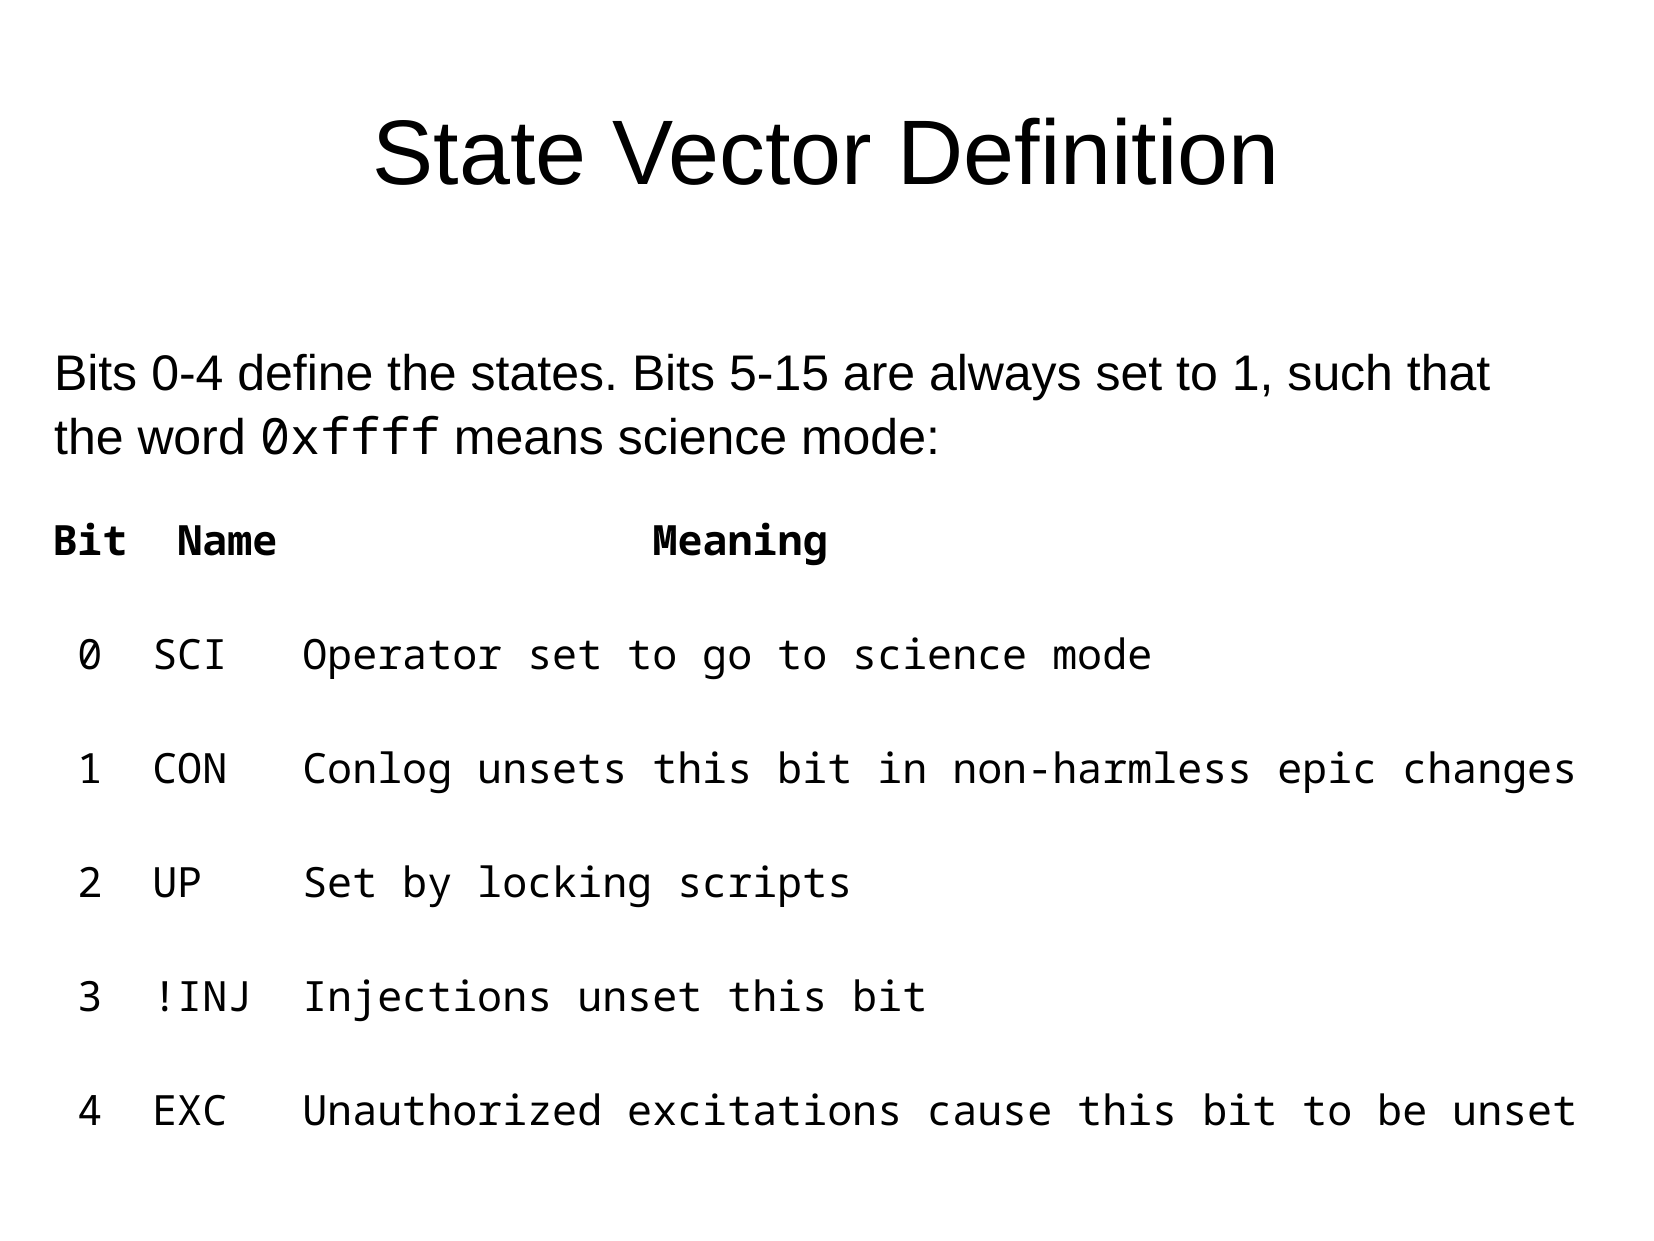

# State Vector Definition
Bits 0-4 define the states. Bits 5-15 are always set to 1, such that the word 0xffff means science mode:
Bit Name Meaning
 0 SCI Operator set to go to science mode
 1 CON Conlog unsets this bit in non-harmless epic changes
 2 UP Set by locking scripts
 3 !INJ Injections unset this bit
 4 EXC Unauthorized excitations cause this bit to be unset
Bit Name Meaning
 0 SCI Operator set to go to science mode
 1 CON Conlog unsets this bit in non-harmless epic changes
 2 UP Set by locking scripts
 3 !INJ Injections unset this bit
 4 EXC Unauthorized excitations cause this bit to be unset